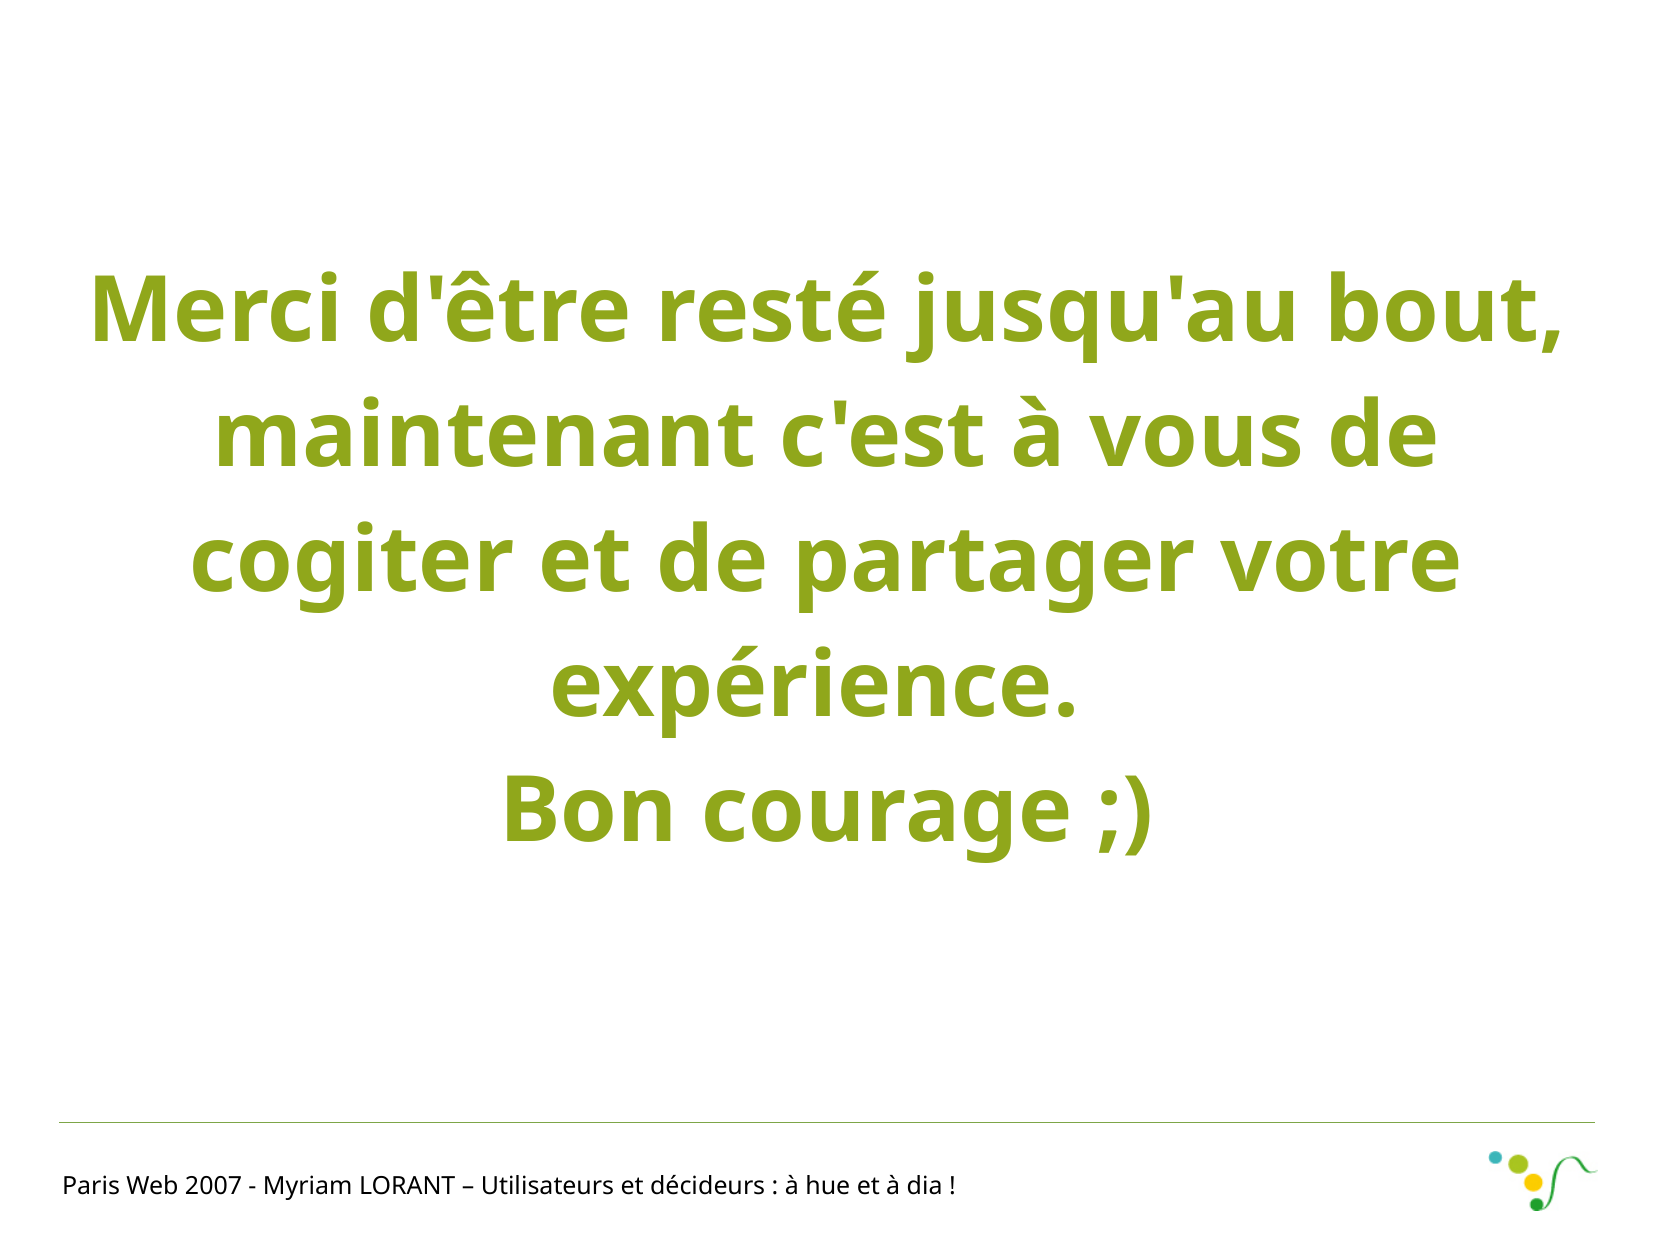

Merci d'être resté jusqu'au bout, maintenant c'est à vous de cogiter et de partager votre expérience.
Bon courage ;)
Paris Web 2007 - Myriam LORANT – Utilisateurs et décideurs : à hue et à dia !